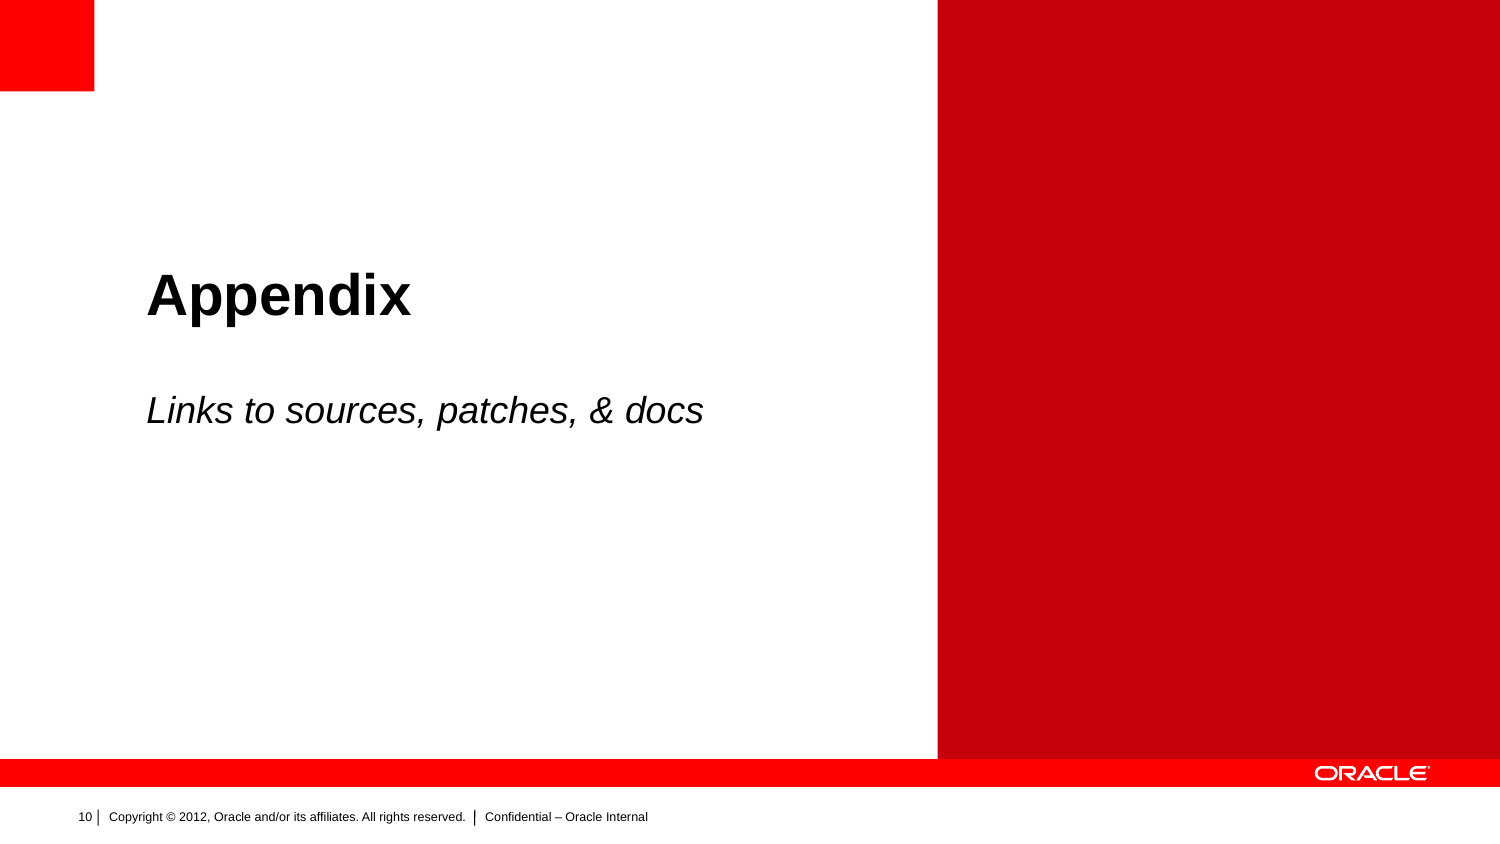

# Appendix Links to sources, patches, & docs